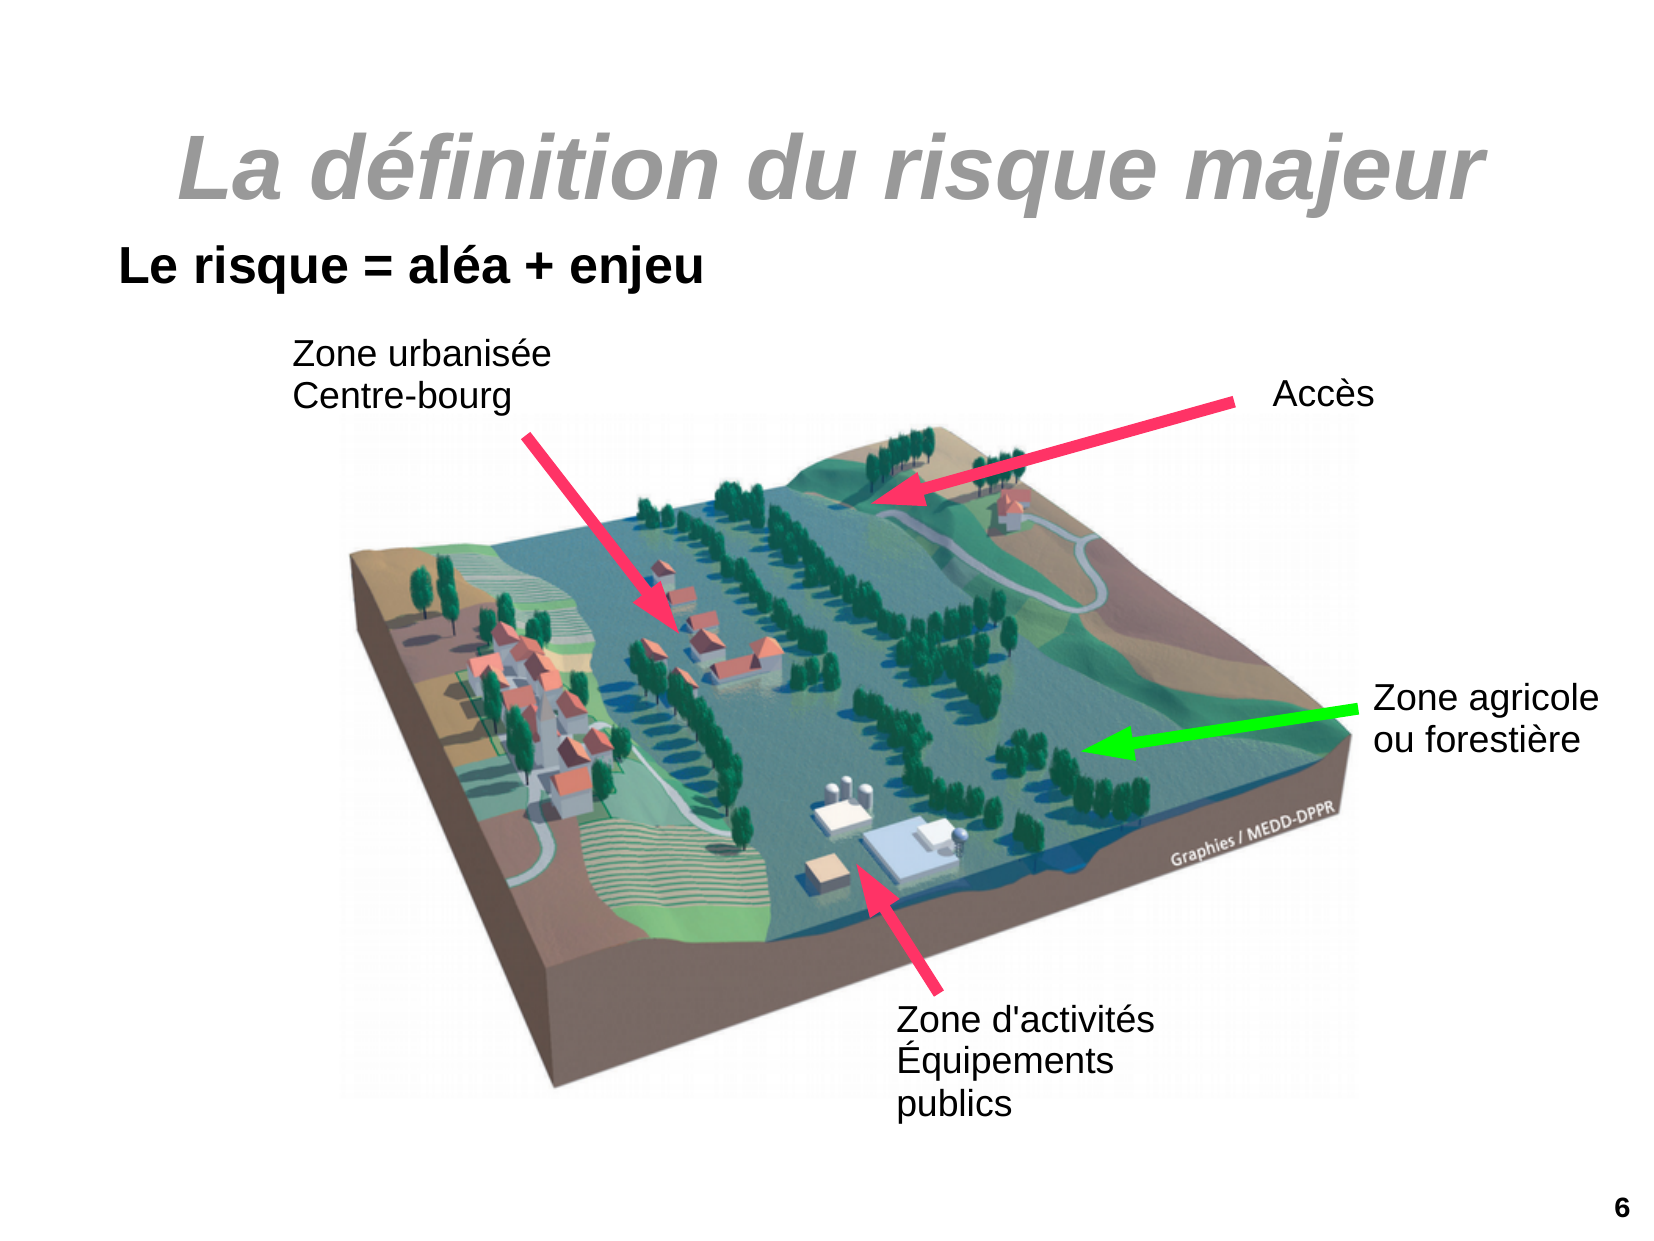

# La définition du risque majeur
Le risque = aléa + enjeu
Zone urbanisée
Centre-bourg
Accès
Zone agricole ou forestière
Zone d'activités
Équipements publics